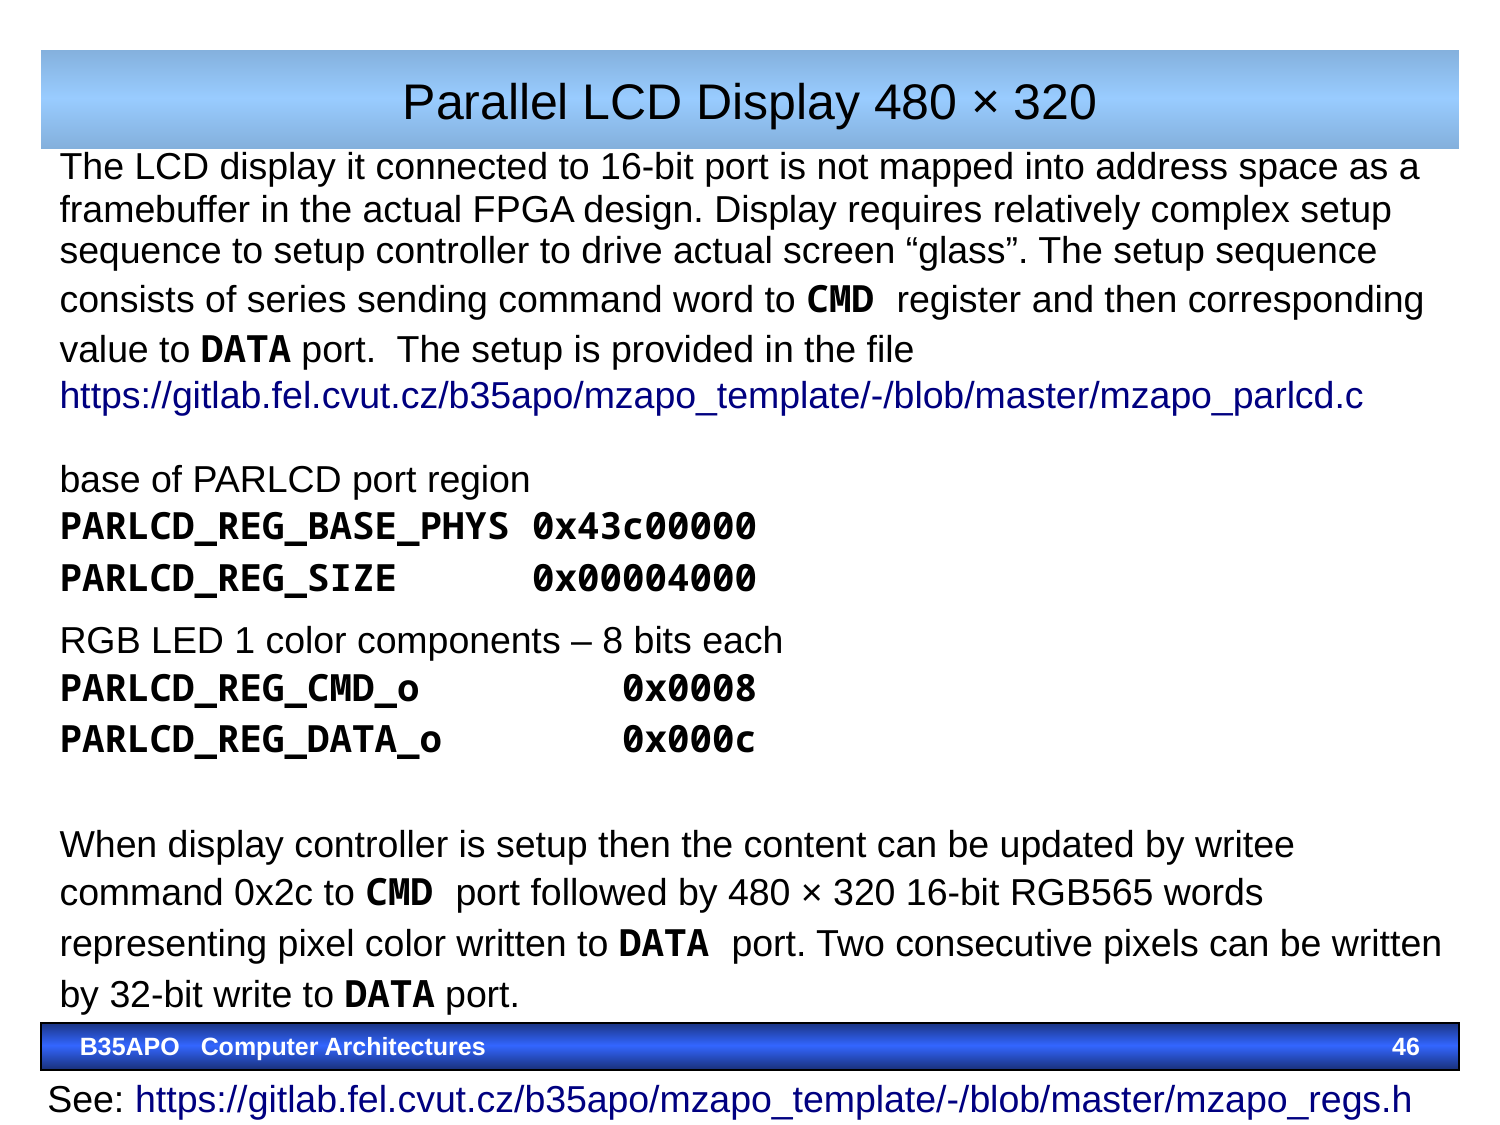

# Parallel LCD Display 480 × 320
The LCD display it connected to 16-bit port is not mapped into address space as a framebuffer in the actual FPGA design. Display requires relatively complex setup sequence to setup controller to drive actual screen “glass”. The setup sequence consists of series sending command word to CMD register and then corresponding value to DATA port. The setup is provided in the file
https://gitlab.fel.cvut.cz/b35apo/mzapo_template/-/blob/master/mzapo_parlcd.c
base of PARLCD port region
PARLCD_REG_BASE_PHYS 0x43c00000
PARLCD_REG_SIZE 0x00004000
RGB LED 1 color components – 8 bits each
PARLCD_REG_CMD_o 0x0008
PARLCD_REG_DATA_o 0x000c
When display controller is setup then the content can be updated by writee command 0x2c to CMD port followed by 480 × 320 16-bit RGB565 words representing pixel color written to DATA port. Two consecutive pixels can be written by 32-bit write to DATA port.
B35APO Computer Architectures
See: https://gitlab.fel.cvut.cz/b35apo/mzapo_template/-/blob/master/mzapo_regs.h